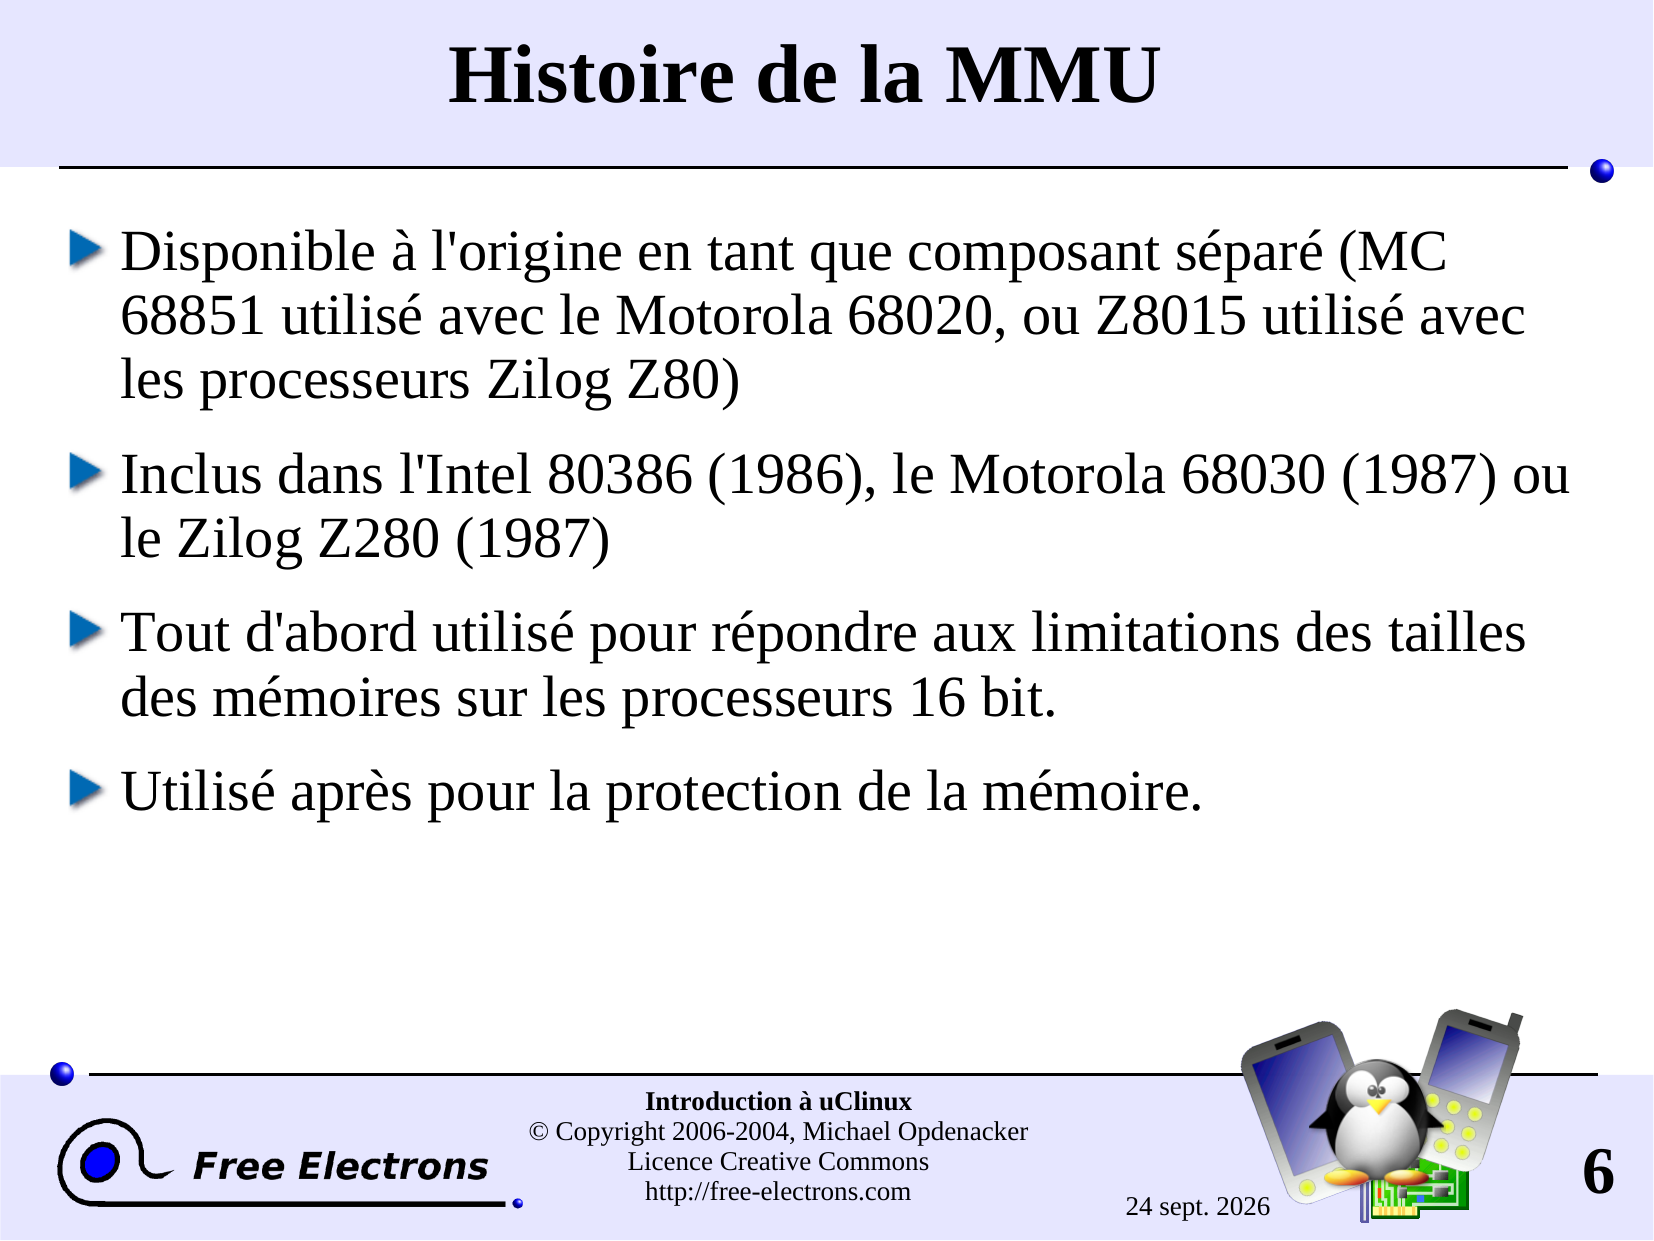

# Histoire de la MMU
Disponible à l'origine en tant que composant séparé (MC 68851 utilisé avec le Motorola 68020, ou Z8015 utilisé avec les processeurs Zilog Z80)
Inclus dans l'Intel 80386 (1986), le Motorola 68030 (1987) ou le Zilog Z280 (1987)
Tout d'abord utilisé pour répondre aux limitations des tailles des mémoires sur les processeurs 16 bit.
Utilisé après pour la protection de la mémoire.